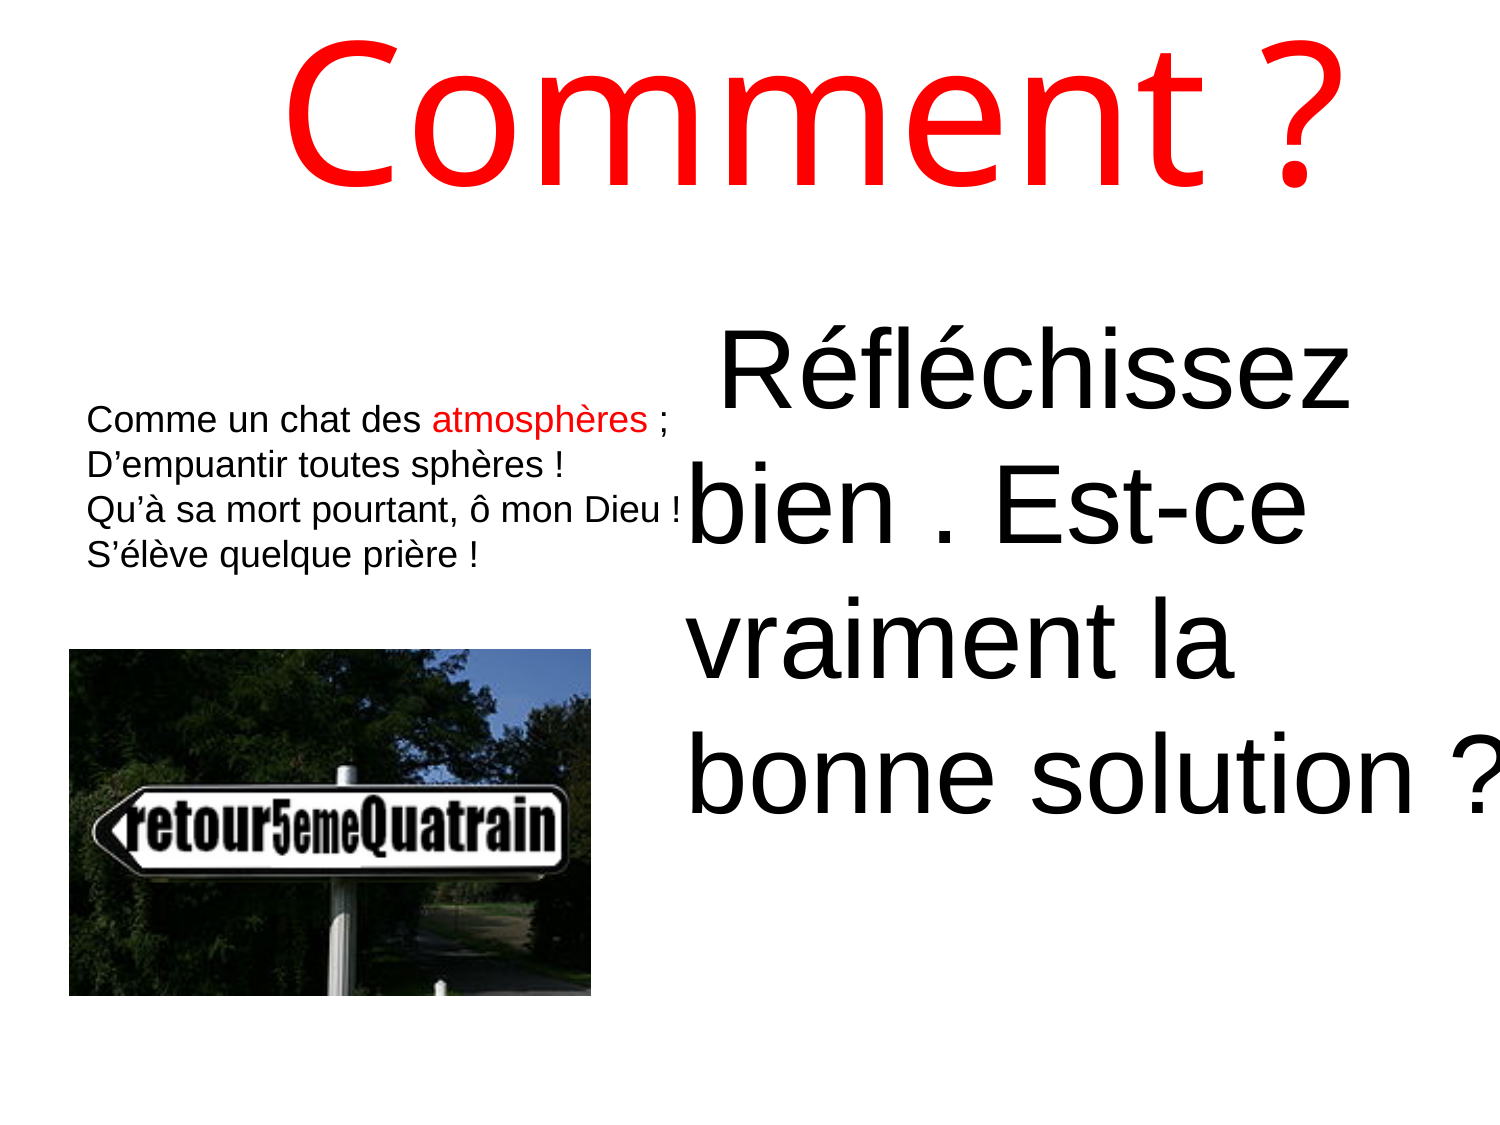

Comment ?
 Réfléchissez bien . Est-ce vraiment la bonne solution ?
Comme un chat des atmosphères ;
D’empuantir toutes sphères !
Qu’à sa mort pourtant, ô mon Dieu !
S’élève quelque prière !